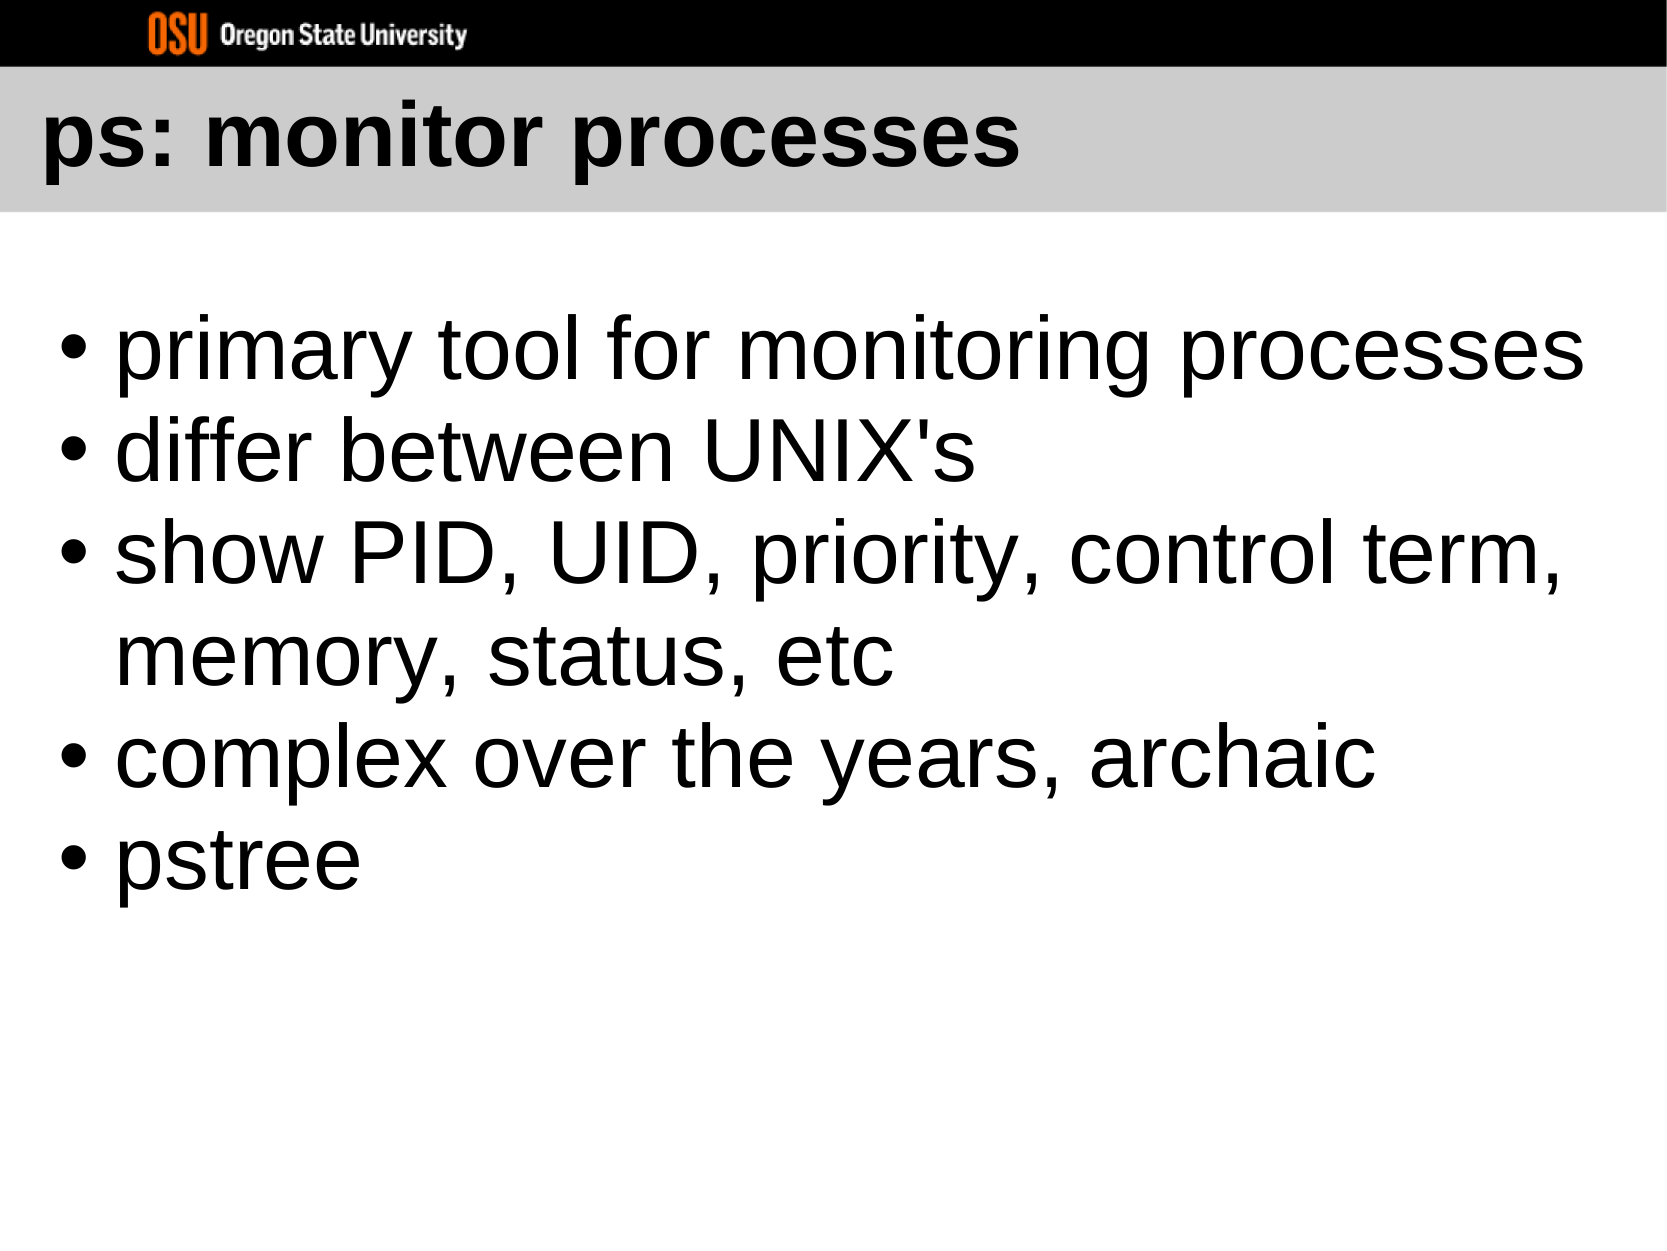

# ps: monitor processes
primary tool for monitoring processes
differ between UNIX's
show PID, UID, priority, control term, memory, status, etc
complex over the years, archaic
pstree